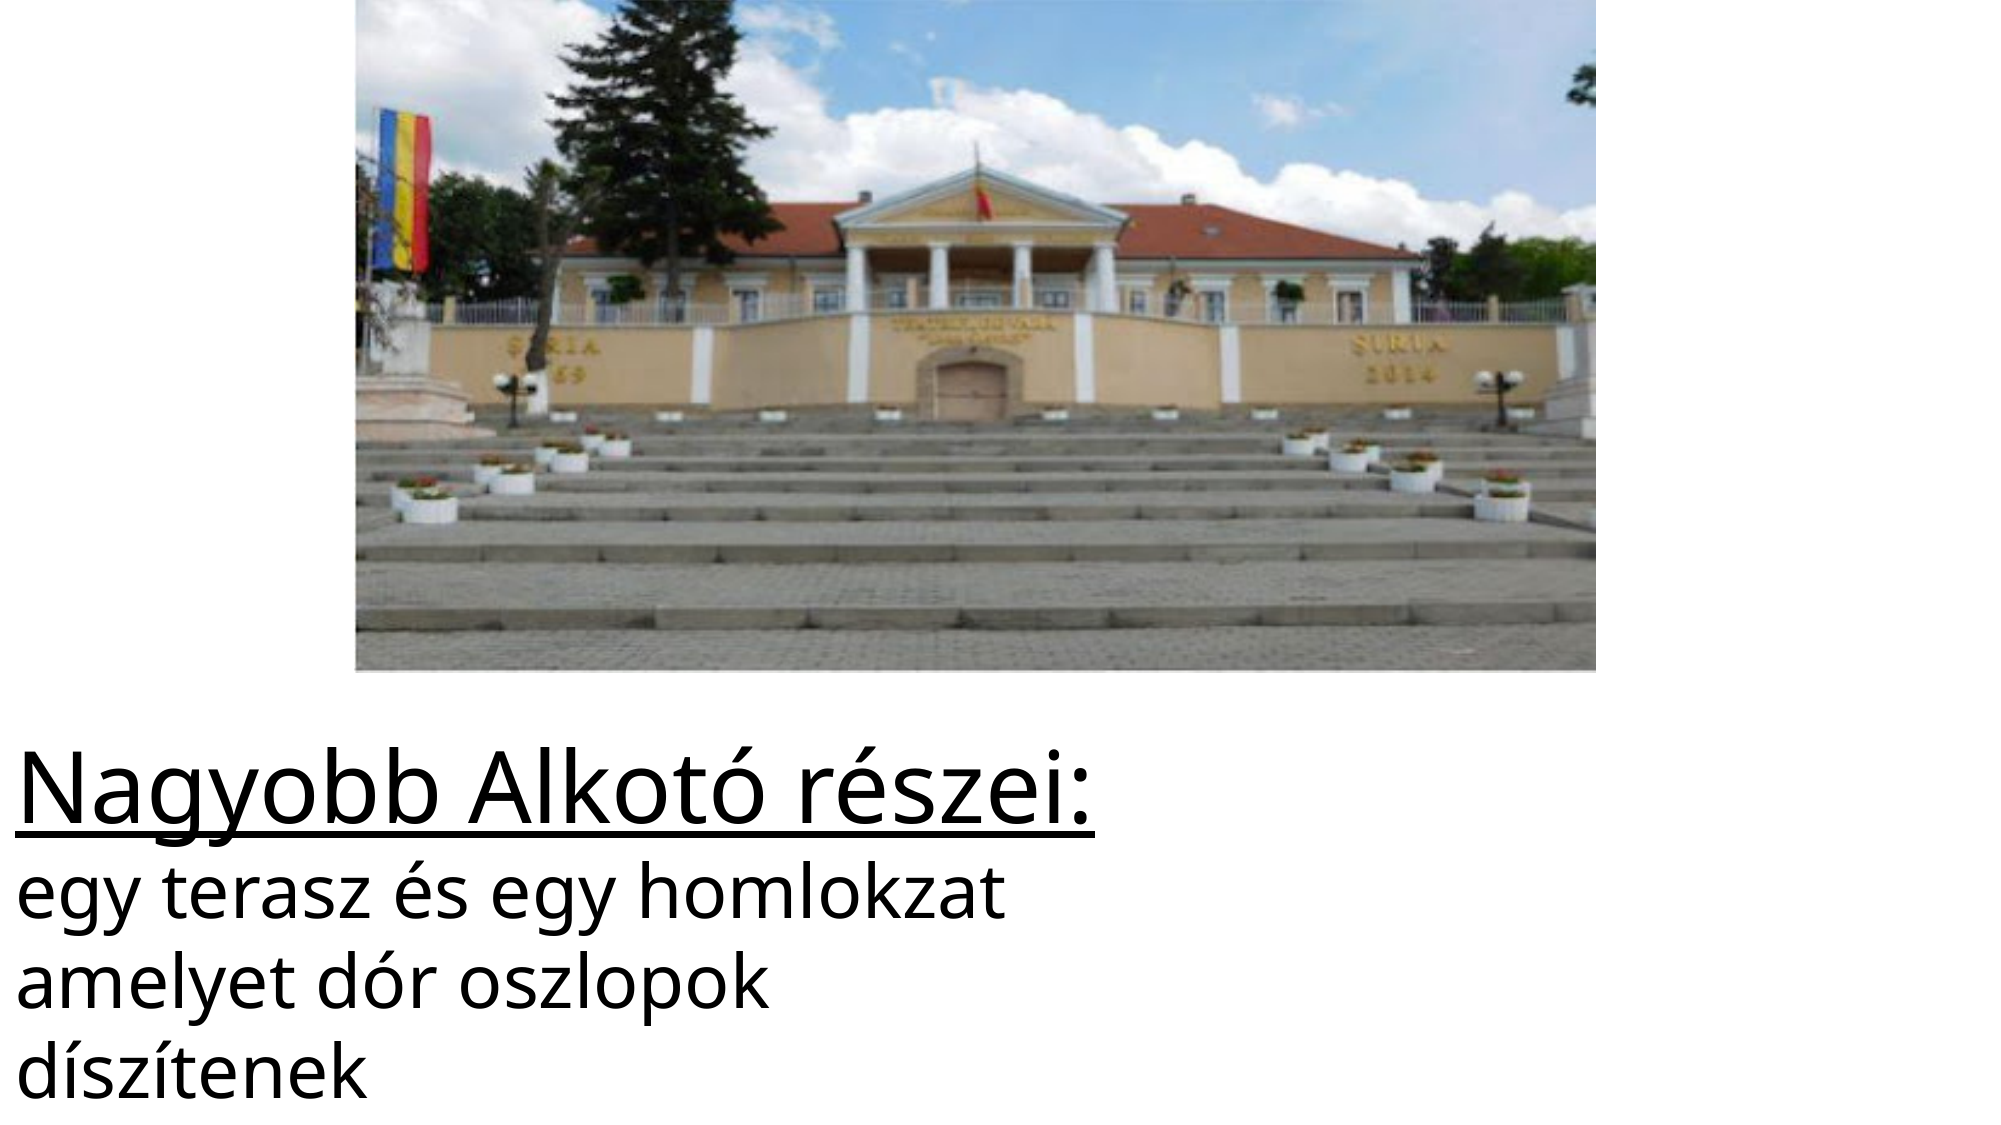

Nagyobb Alkotó részei: egy terasz és egy homlokzat amelyet dór oszlopok díszítenek